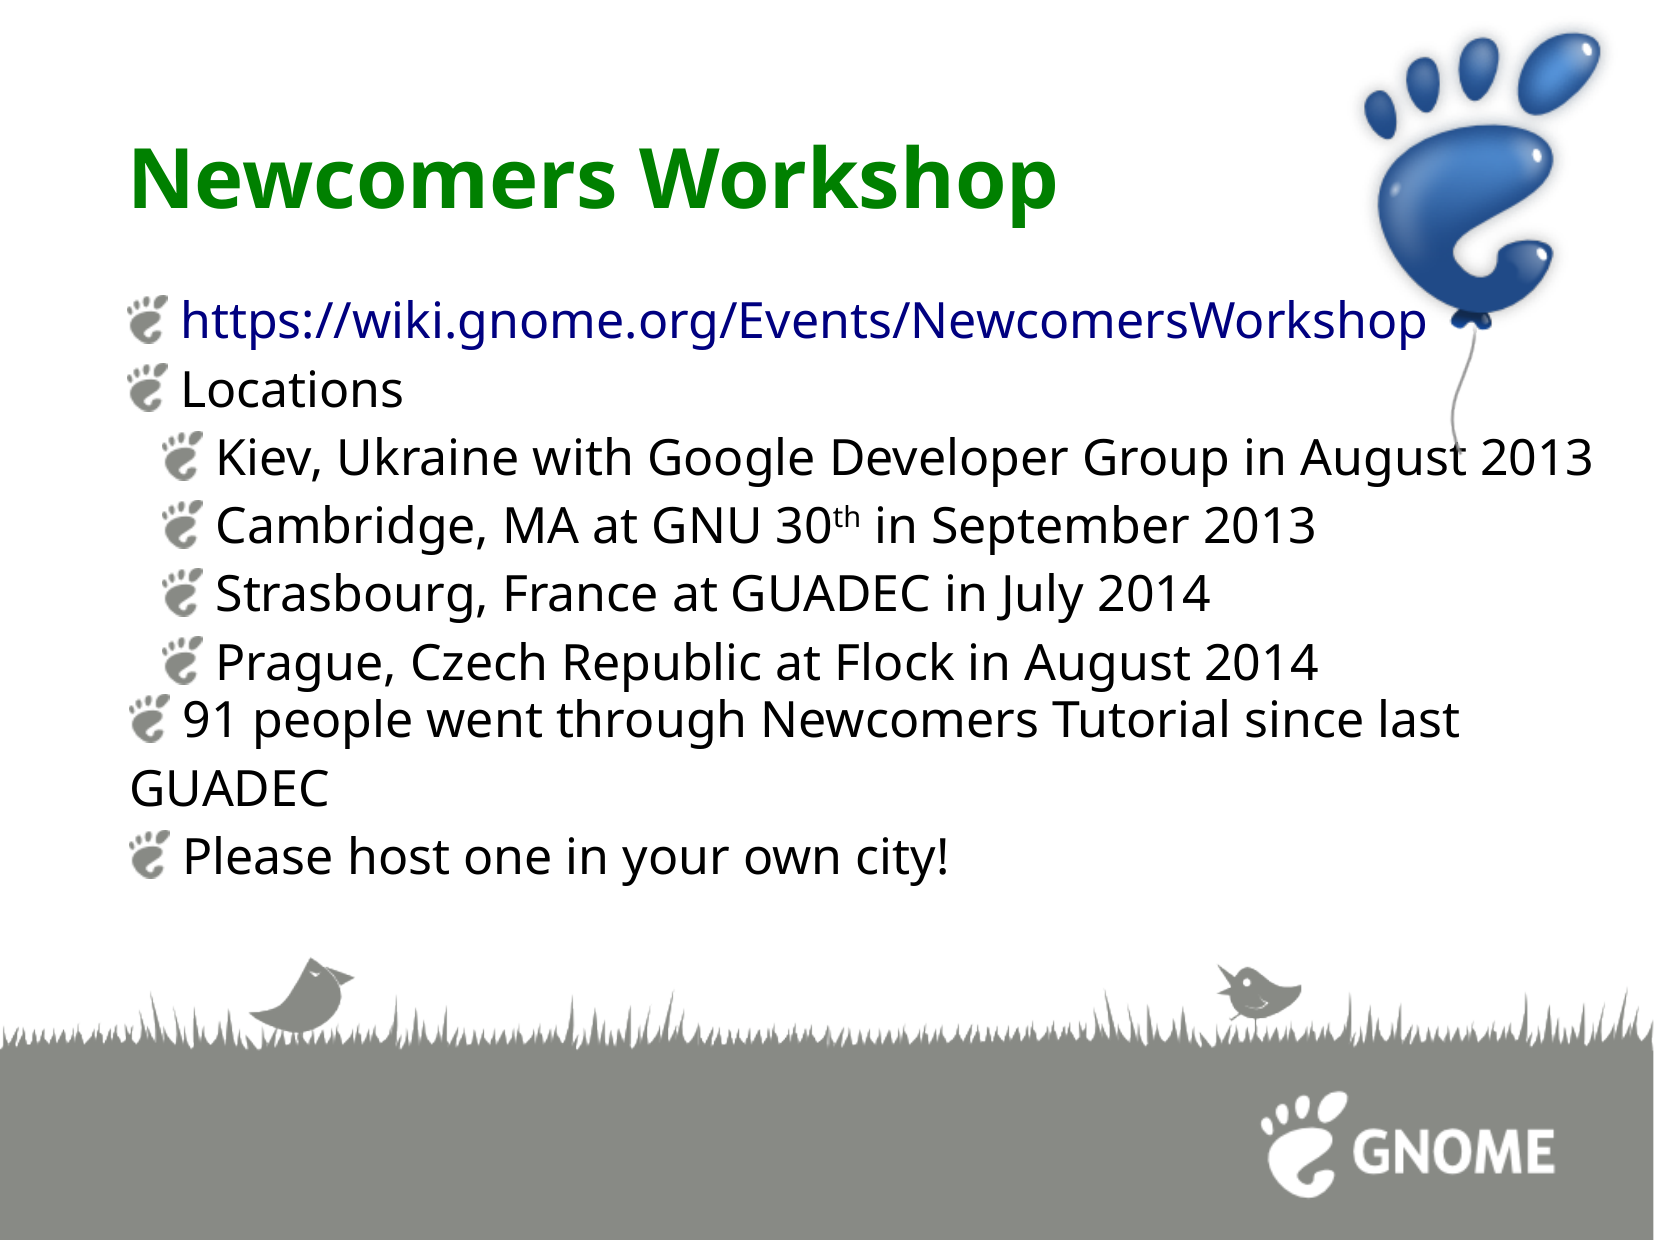

Newcomers Workshop
 https://wiki.gnome.org/Events/NewcomersWorkshop
 Locations
 Kiev, Ukraine with Google Developer Group in August 2013
 Cambridge, MA at GNU 30th in September 2013
 Strasbourg, France at GUADEC in July 2014
 Prague, Czech Republic at Flock in August 2014
 91 people went through Newcomers Tutorial since last GUADEC
 Please host one in your own city!